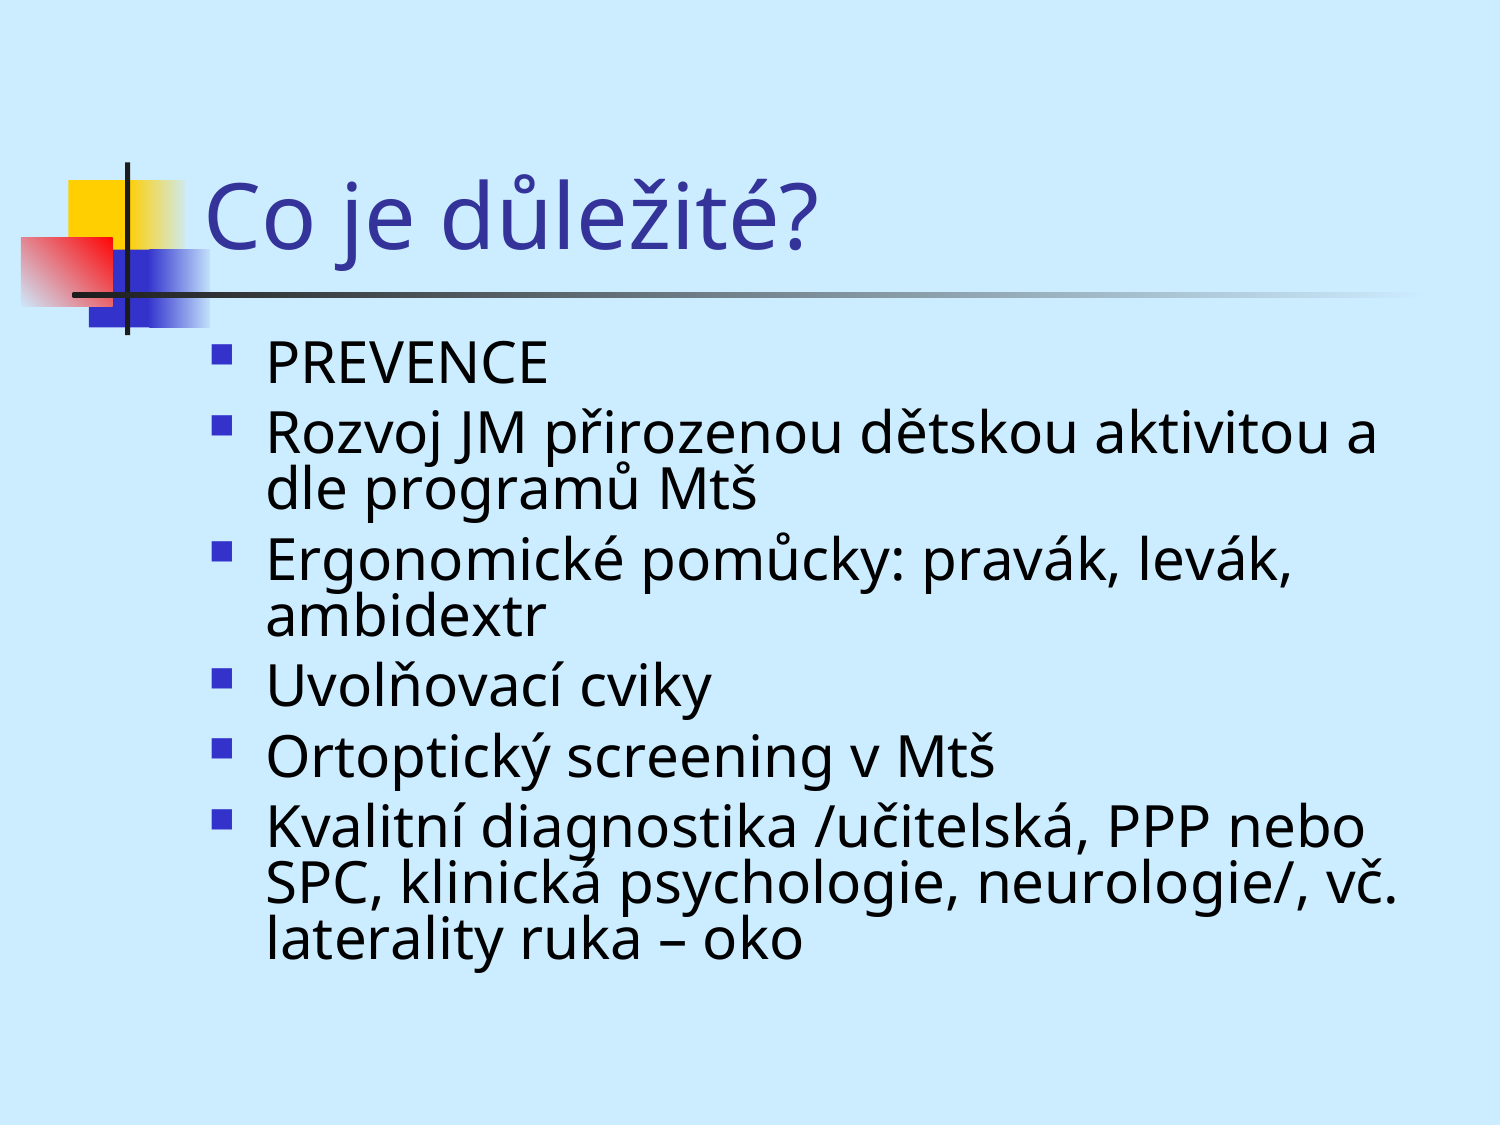

# Co je důležité?
PREVENCE
Rozvoj JM přirozenou dětskou aktivitou a dle programů Mtš
Ergonomické pomůcky: pravák, levák, ambidextr
Uvolňovací cviky
Ortoptický screening v Mtš
Kvalitní diagnostika /učitelská, PPP nebo SPC, klinická psychologie, neurologie/, vč. laterality ruka – oko